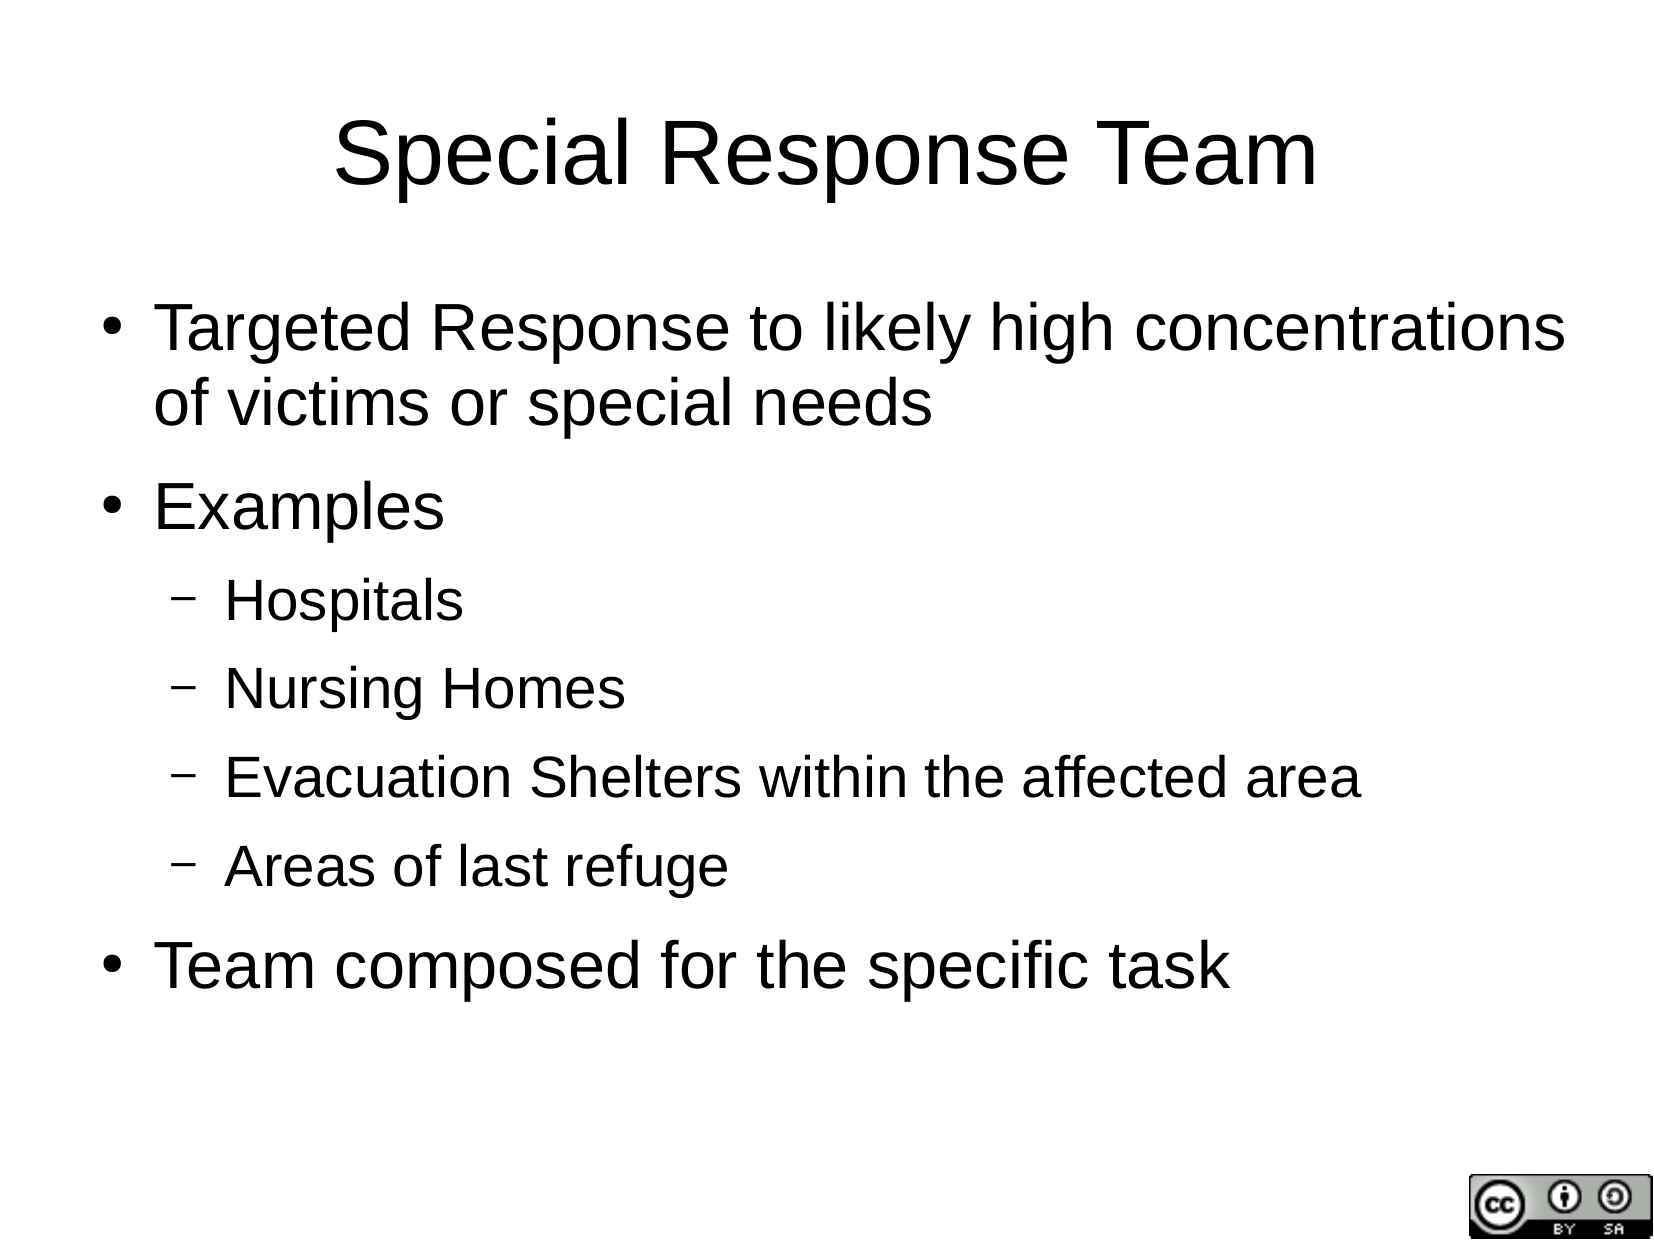

# Special Response Team
Targeted Response to likely high concentrations of victims or special needs
Examples
Hospitals
Nursing Homes
Evacuation Shelters within the affected area
Areas of last refuge
Team composed for the specific task